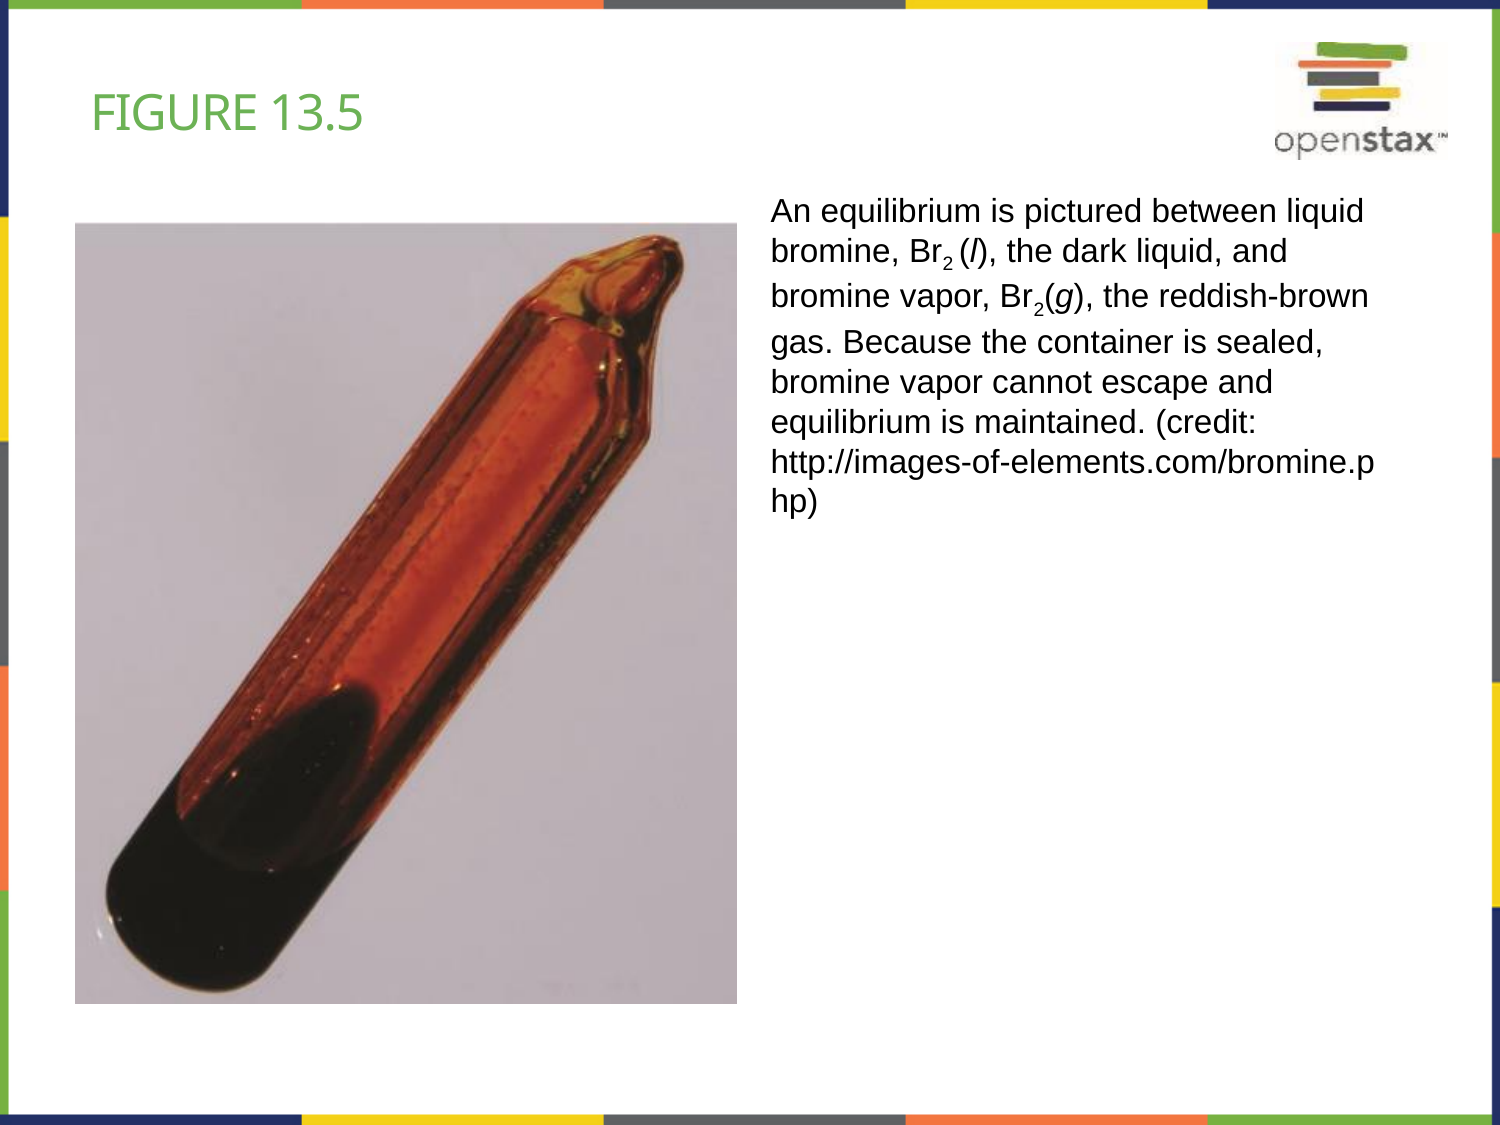

# Figure 13.5
An equilibrium is pictured between liquid bromine, Br2 (l), the dark liquid, and bromine vapor, Br2(g), the reddish-brown gas. Because the container is sealed, bromine vapor cannot escape and equilibrium is maintained. (credit: http://images-of-elements.com/bromine.php)